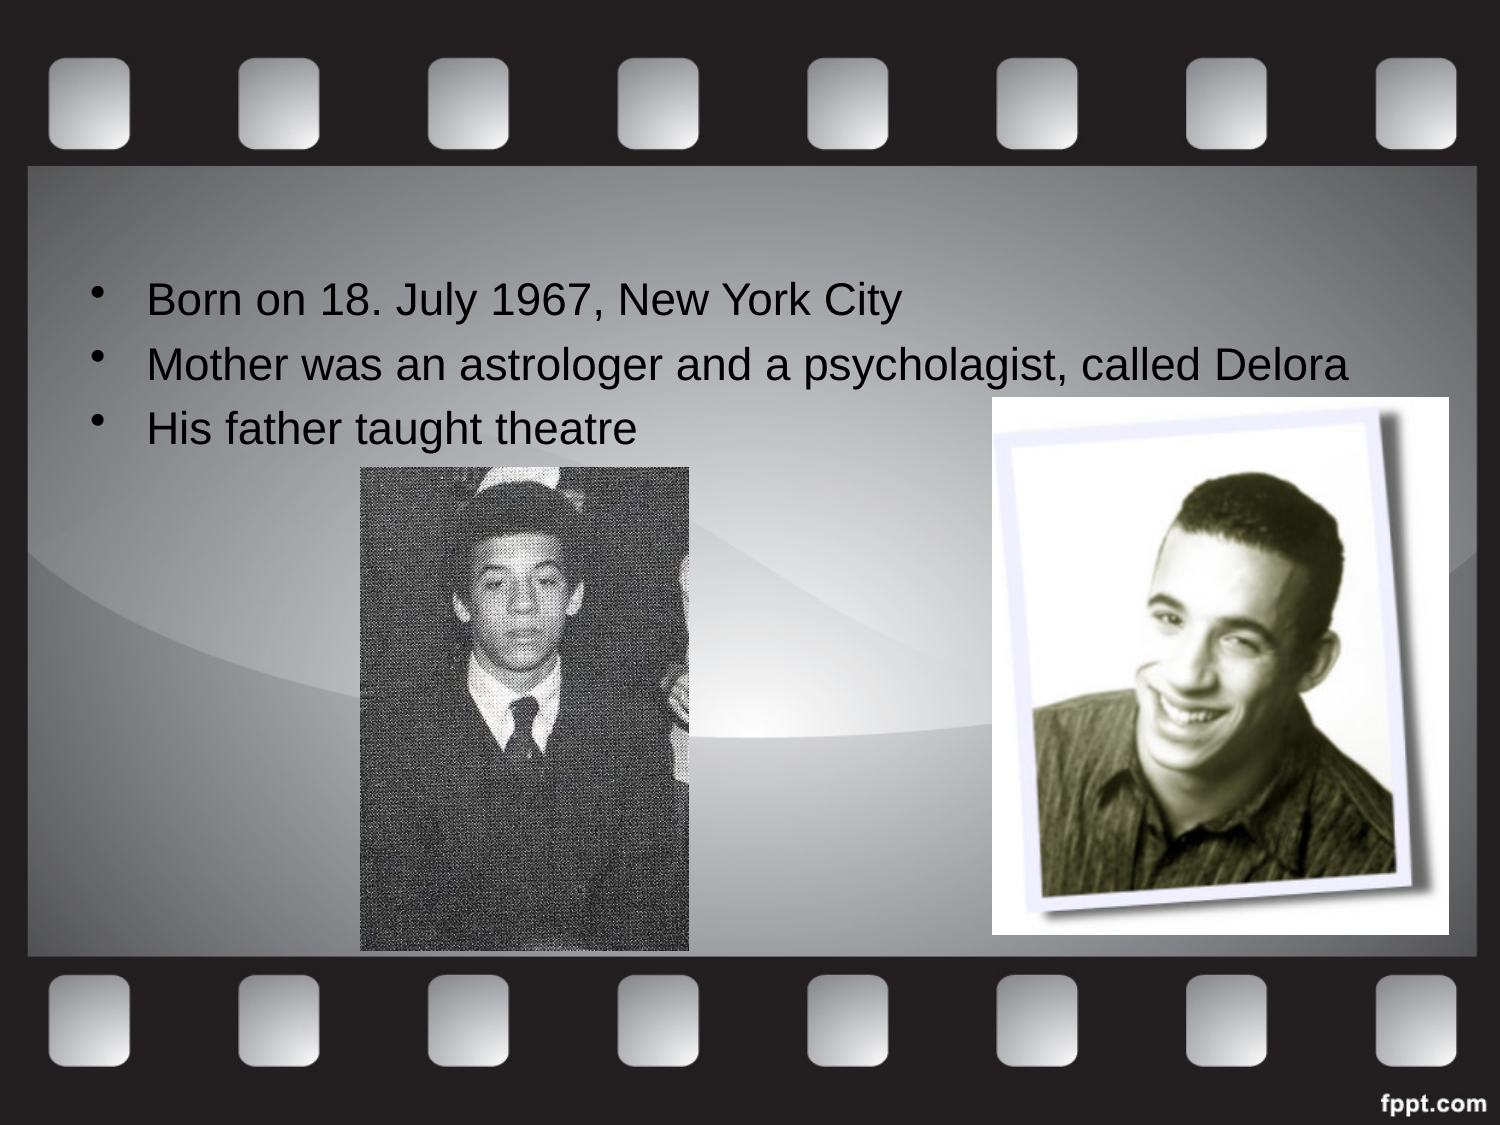

# Born on 18. July 1967, New York City
Mother was an astrologer and a psycholagist, called Delora
His father taught theatre